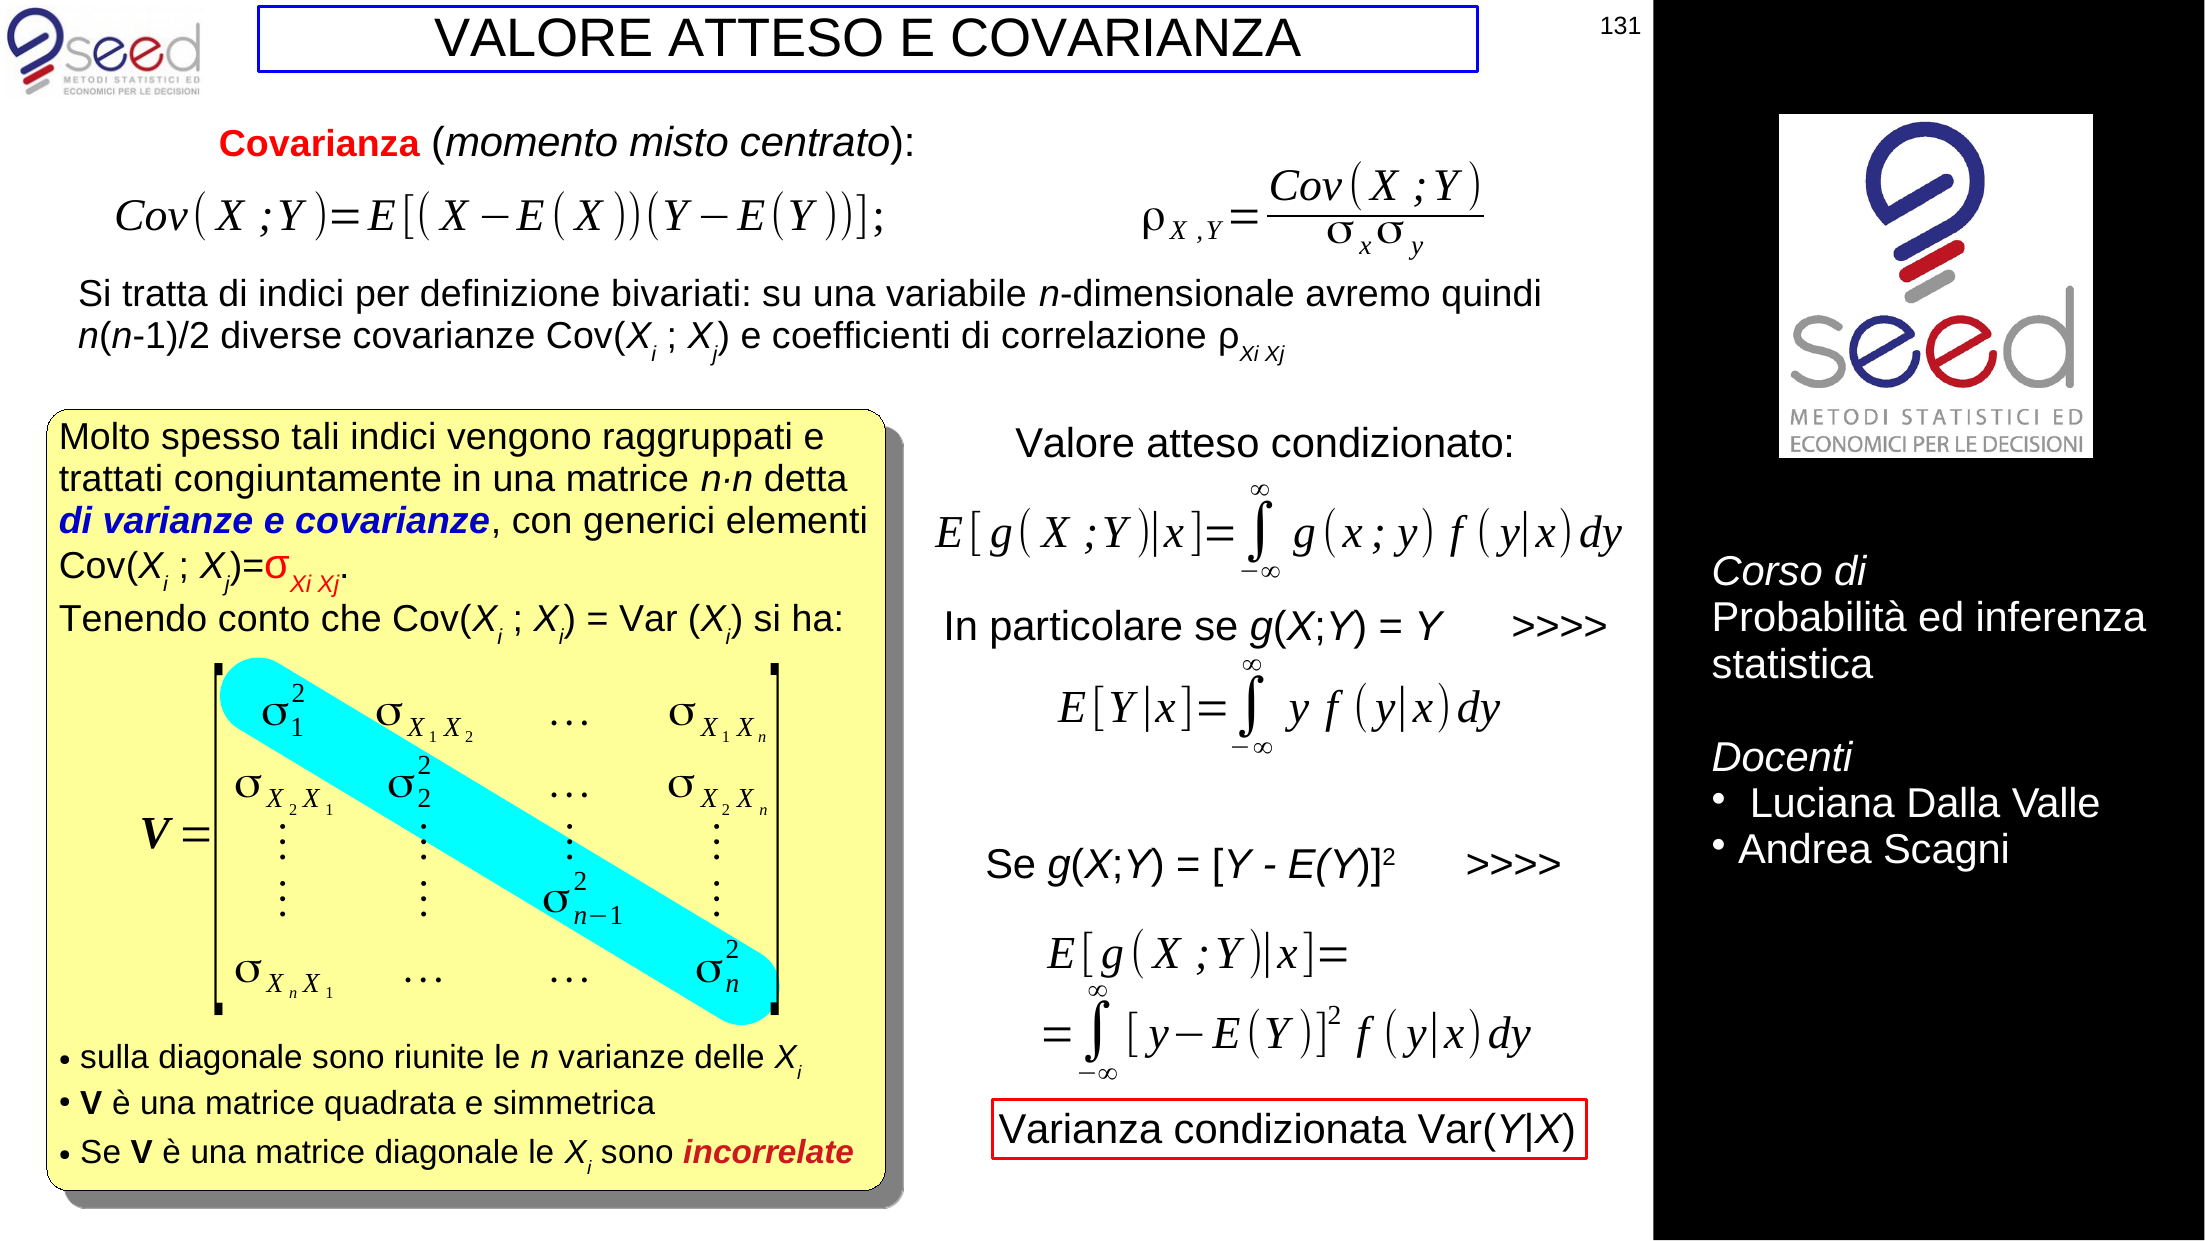

VALORE ATTESO E COVARIANZA
Covarianza (momento misto centrato):
Si tratta di indici per definizione bivariati: su una variabile n-dimensionale avremo quindi n(n-1)/2 diverse covarianze Cov(Xi ; Xj) e coefficienti di correlazione ρXi Xj
Molto spesso tali indici vengono raggruppati e trattati congiuntamente in una matrice n∙n detta di varianze e covarianze, con generici elementi Cov(Xi ; Xj)=σXi Xj.
Tenendo conto che Cov(Xi ; Xi) = Var (Xi) si ha:
 sulla diagonale sono riunite le n varianze delle Xi
 V è una matrice quadrata e simmetrica
 Se V è una matrice diagonale le Xi sono incorrelate
Valore atteso condizionato:
In particolare se g(X;Y) = Y >>>>
Se g(X;Y) = [Y - E(Y)]2 >>>>
Varianza condizionata Var(Y|X)